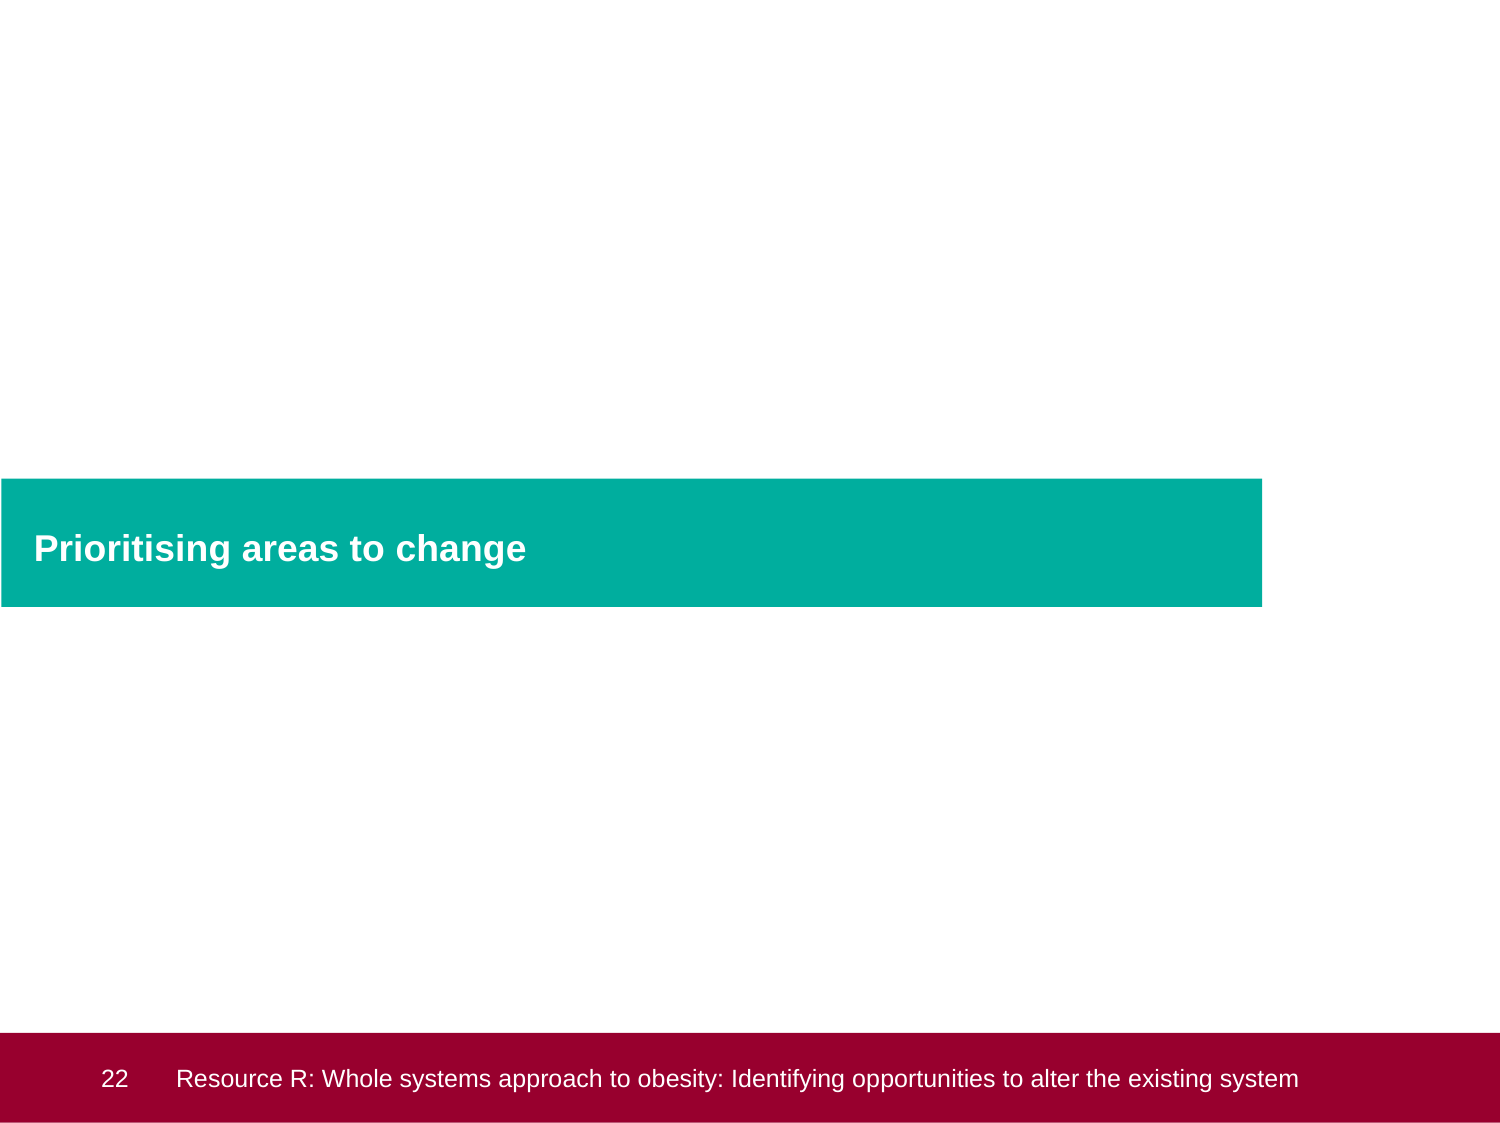

# Prioritising areas to change
 21
Resource R: Whole systems approach to obesity: Identifying opportunities to alter the existing system